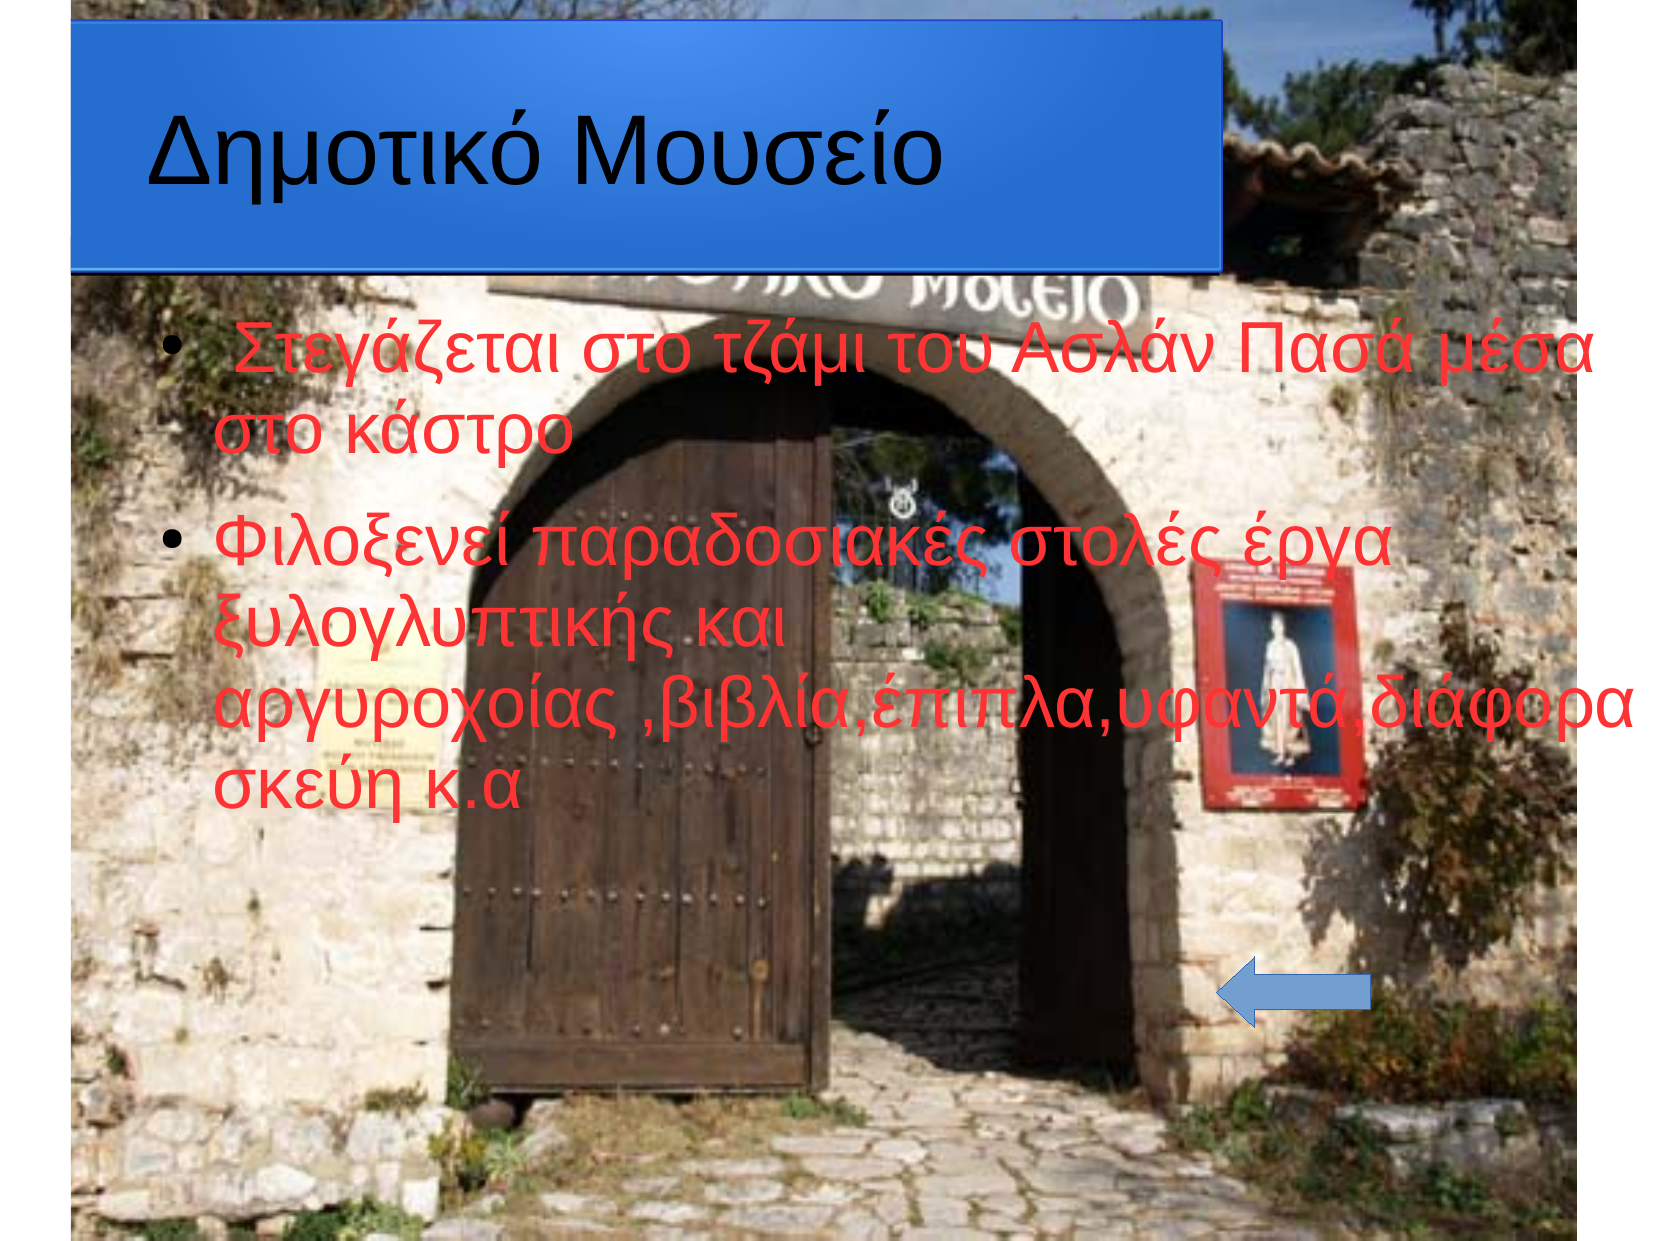

Δημοτικό Μουσείο
# Στεγάζεται στο τζάμι του Ασλάν Πασά μέσα στο κάστρο
Φιλοξενεί παραδοσιακές στολές έργα ξυλογλυπτικής και αργυροχοίας ,βιβλία,έπιπλα,υφαντά,διάφορα σκεύη κ.α